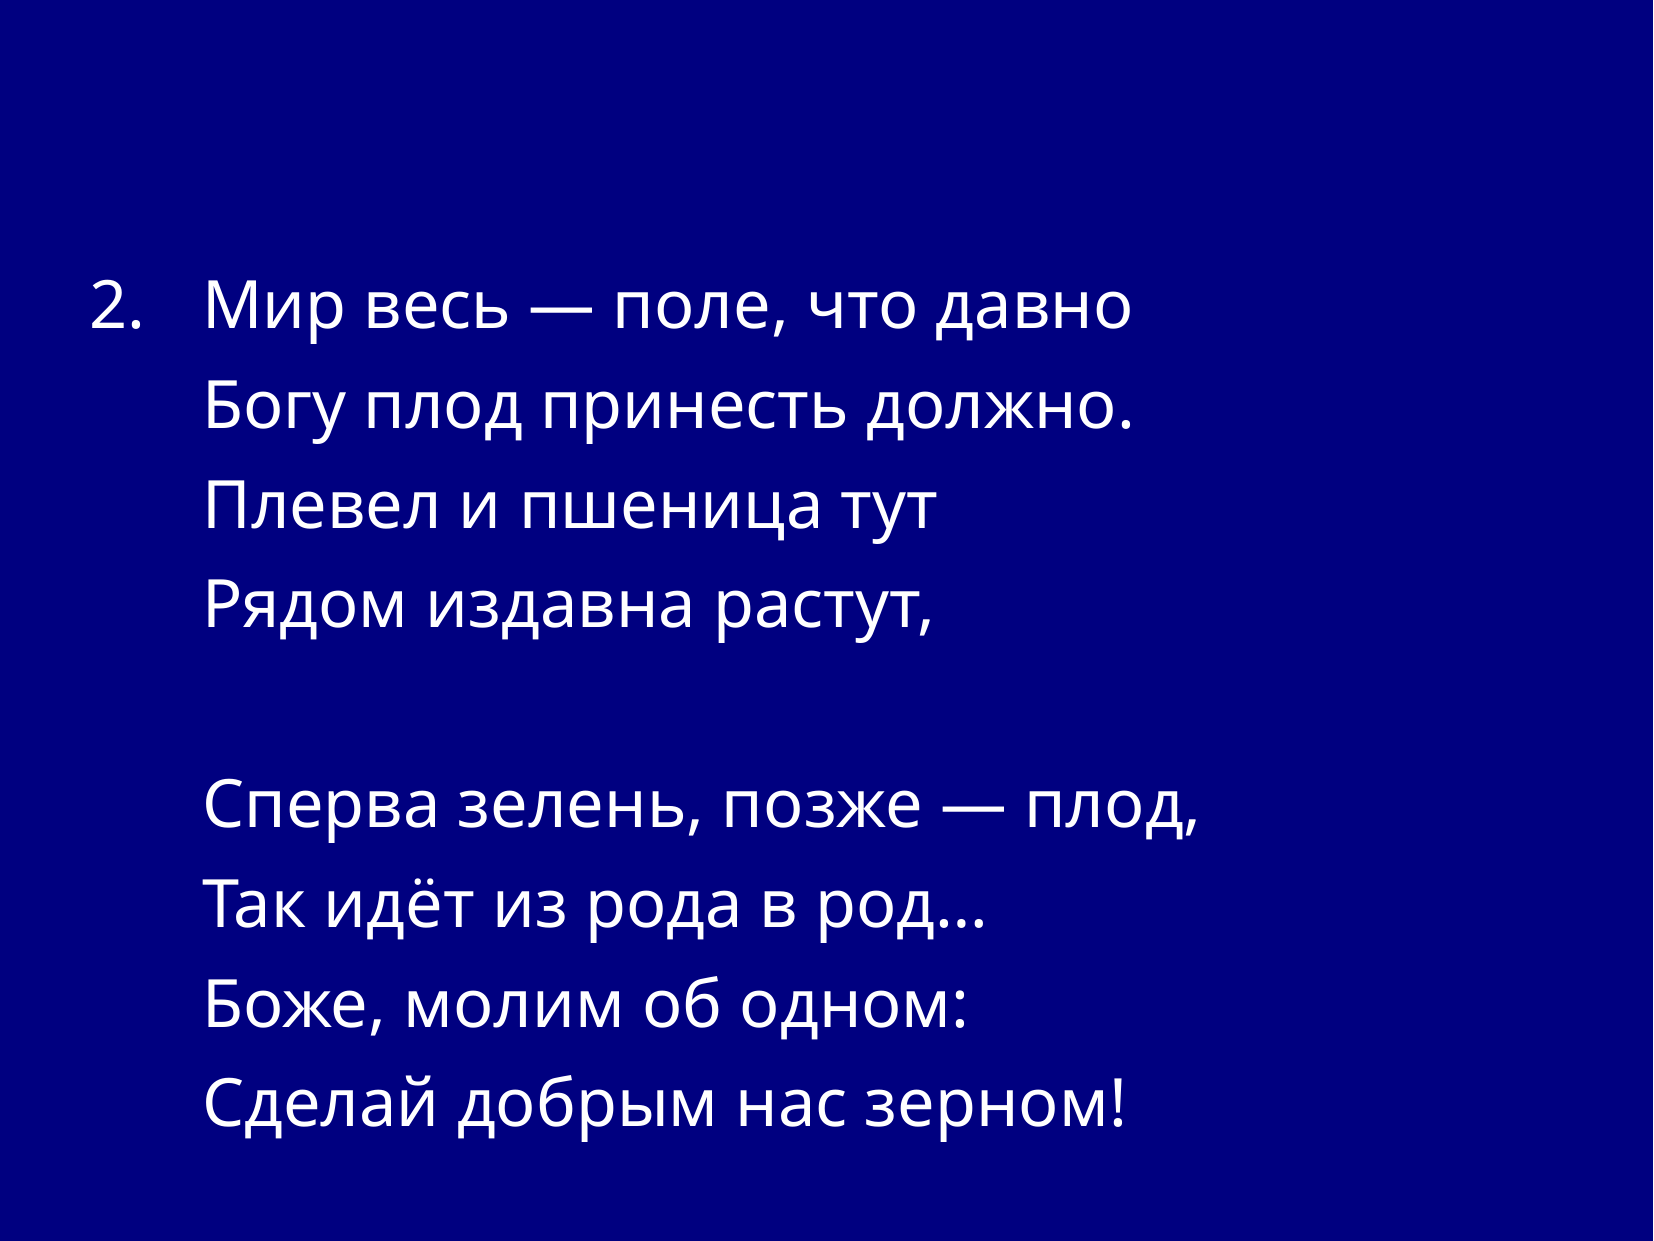

2.	Мир весь — поле, что давно
	Богу плод принесть должно.
	Плевел и пшеница тут
	Рядом издавна растут,
	Сперва зелень, позже — плод,
	Так идёт из рода в род…
	Боже, молим об одном:
	Сделай добрым нас зерном!